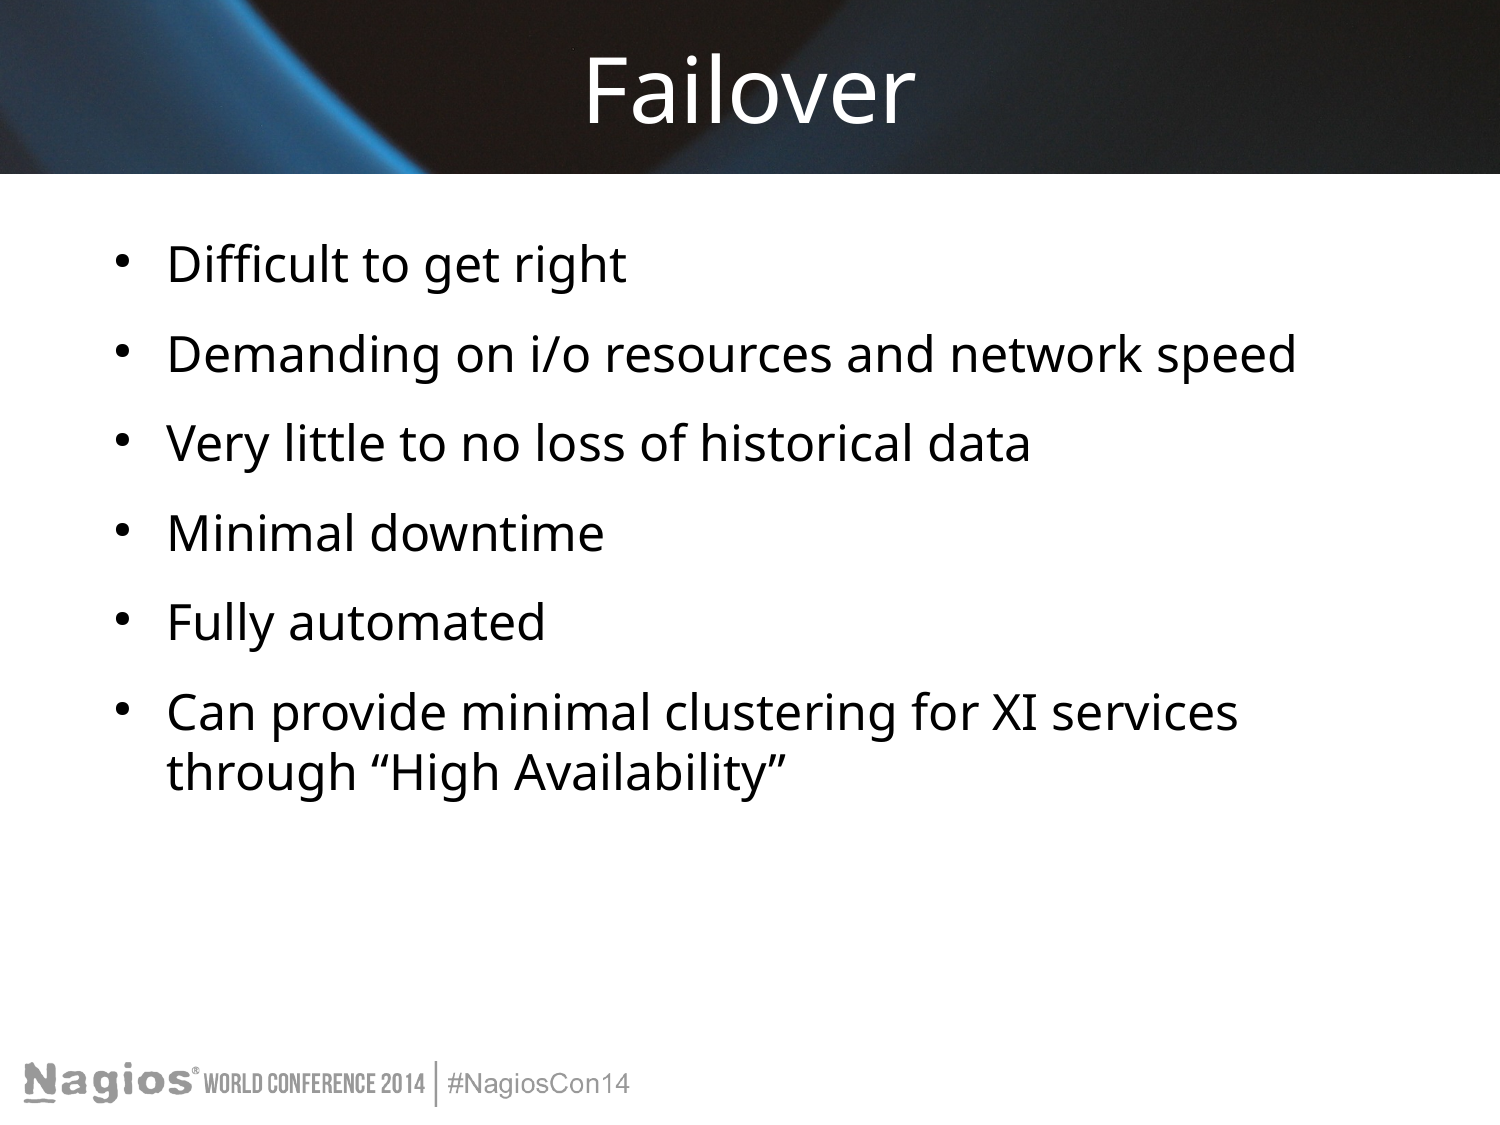

# Failover
Difficult to get right
Demanding on i/o resources and network speed
Very little to no loss of historical data
Minimal downtime
Fully automated
Can provide minimal clustering for XI services through “High Availability”